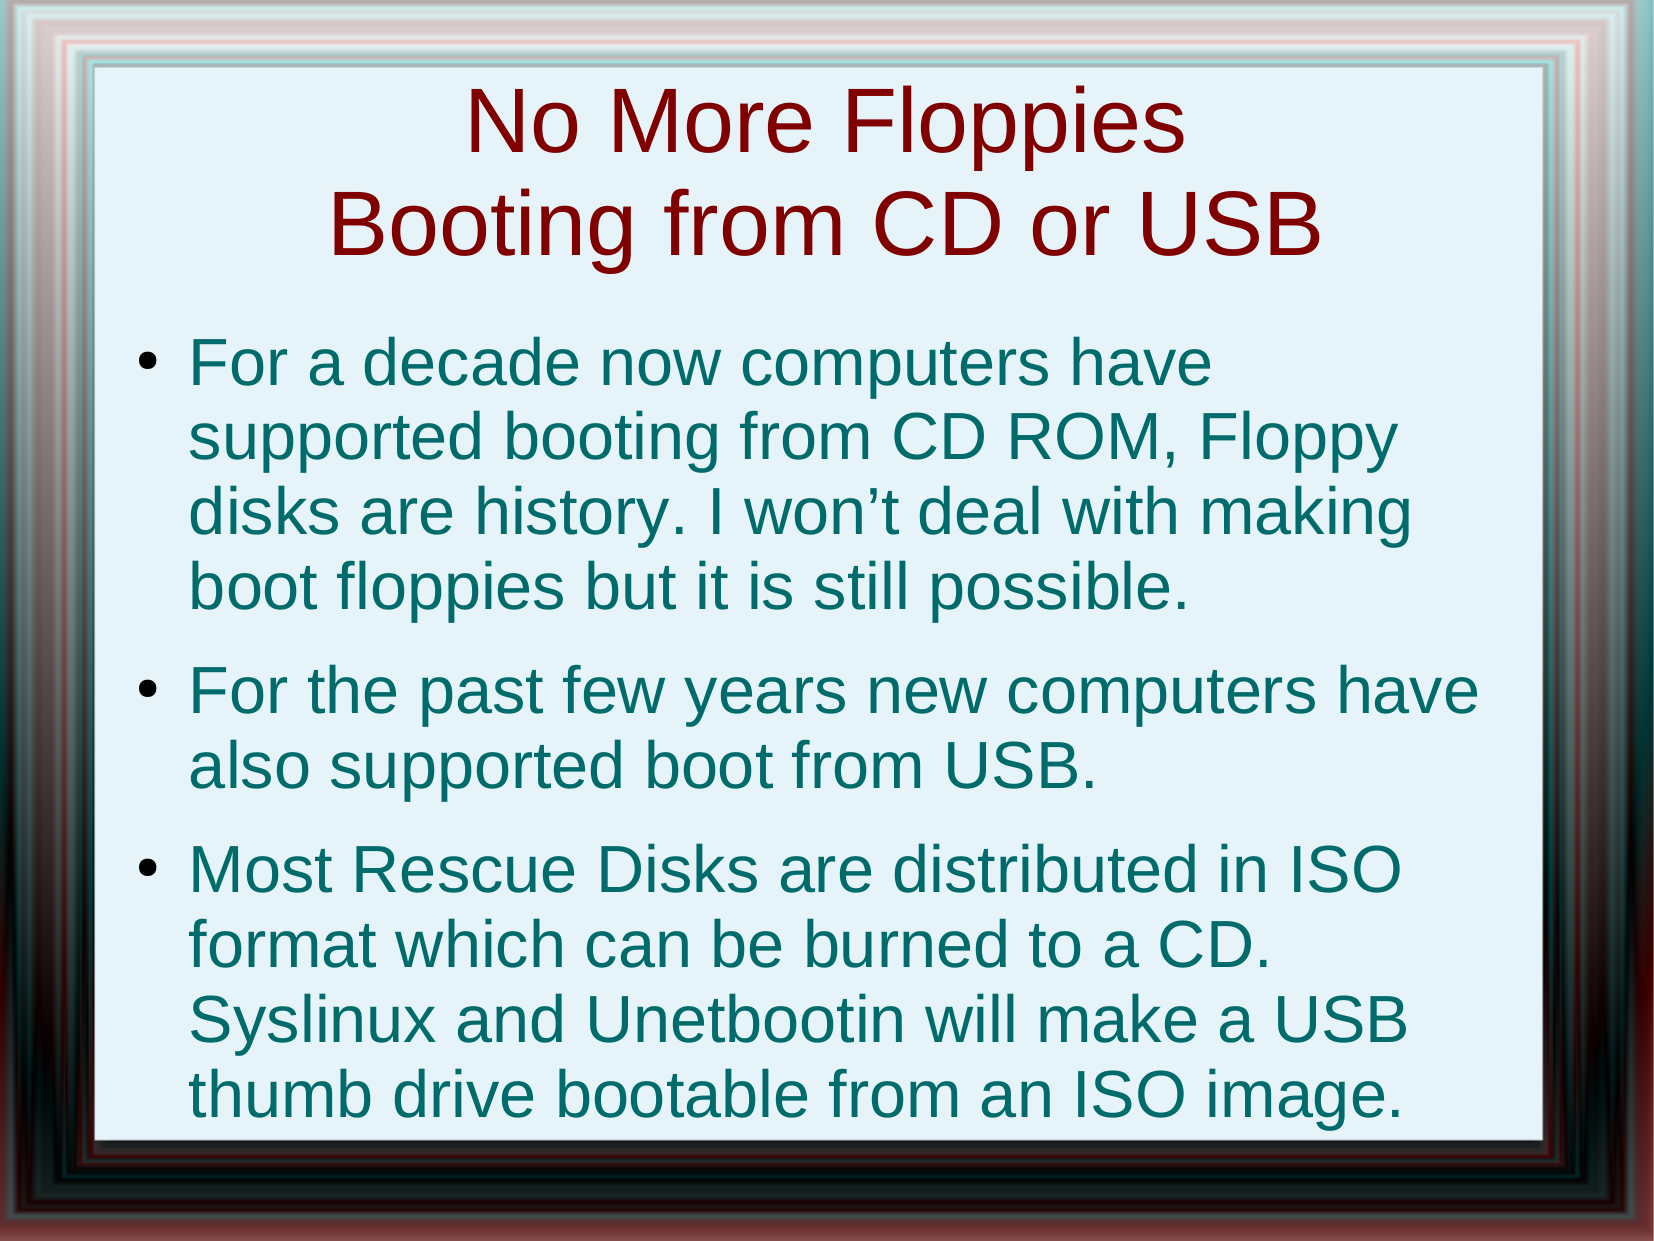

# No More Floppies Booting from CD or USB
For a decade now computers have supported booting from CD ROM, Floppy disks are history. I won’t deal with making boot floppies but it is still possible.
For the past few years new computers have also supported boot from USB.
Most Rescue Disks are distributed in ISO format which can be burned to a CD. Syslinux and Unetbootin will make a USB thumb drive bootable from an ISO image.